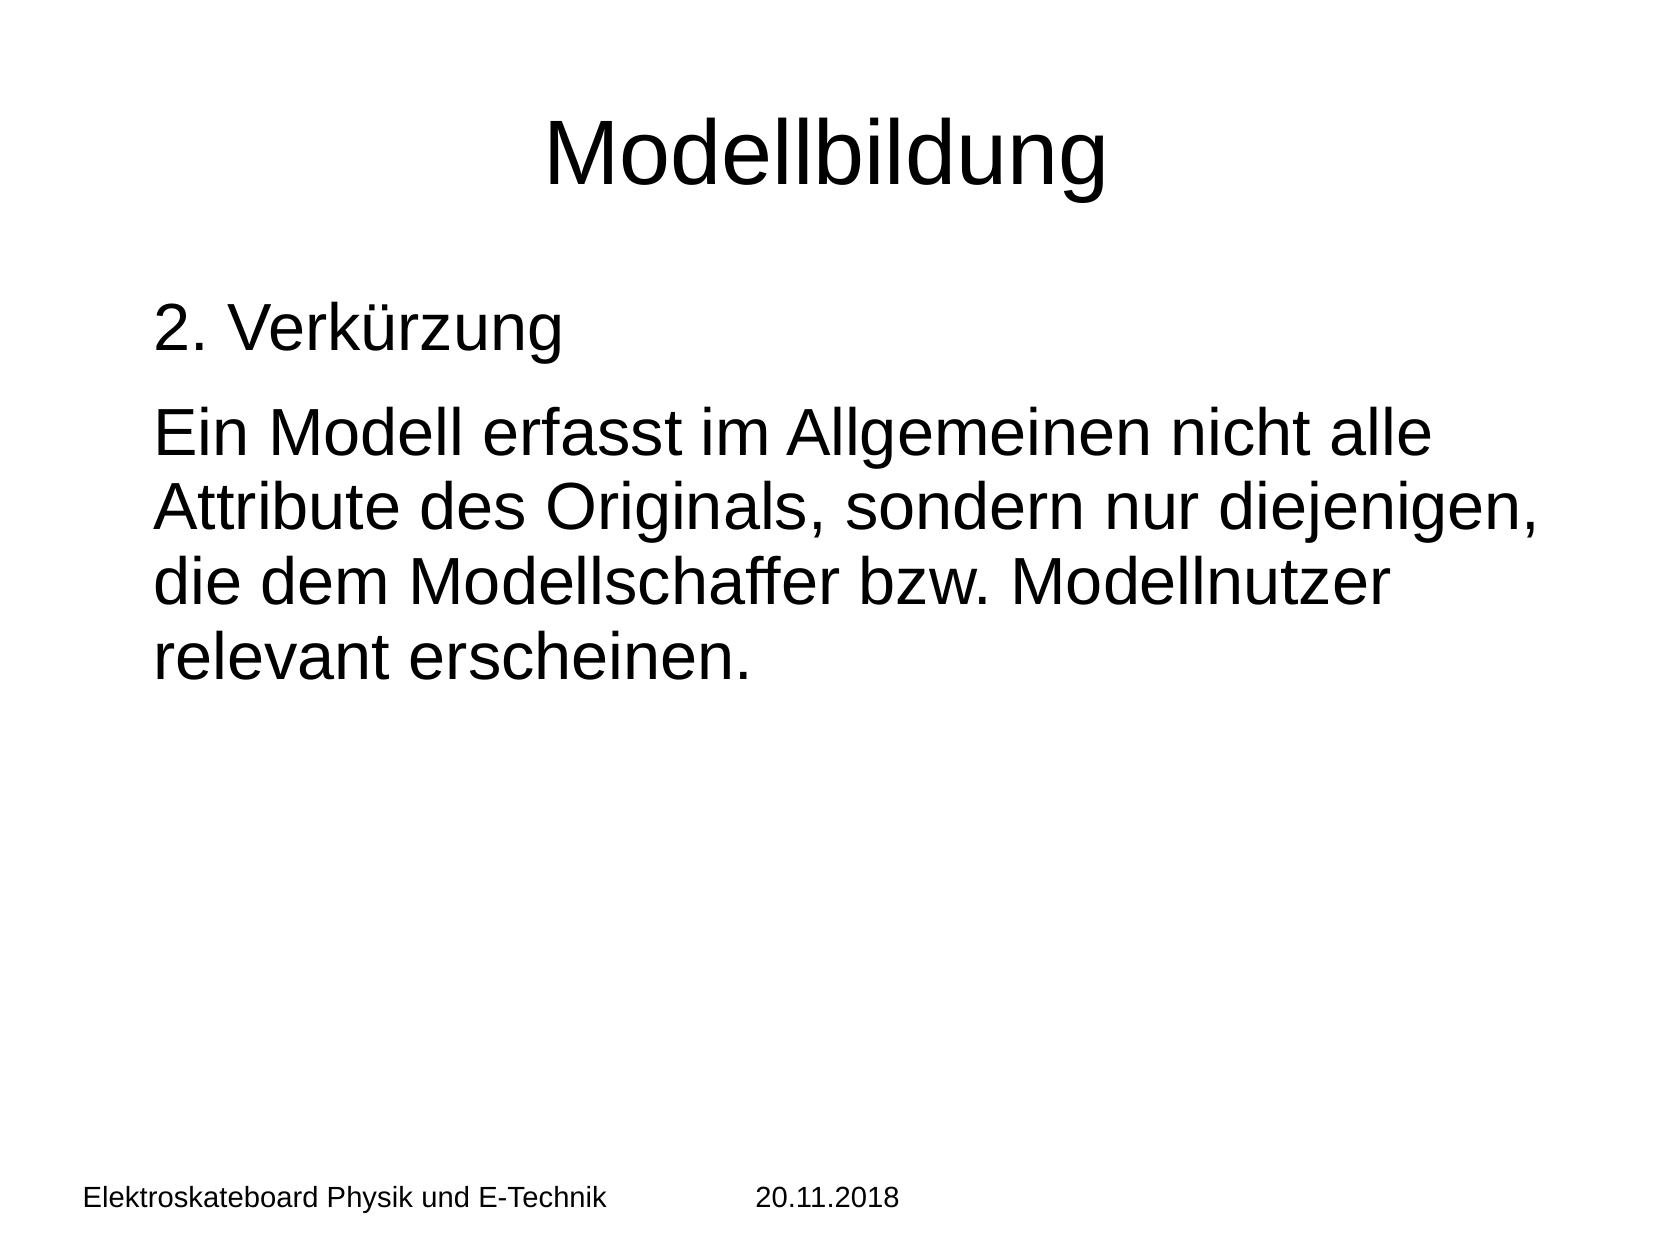

# Modellbildung
2. Verkürzung
Ein Modell erfasst im Allgemeinen nicht alle Attribute des Originals, sondern nur diejenigen, die dem Modellschaffer bzw. Modellnutzer relevant erscheinen.